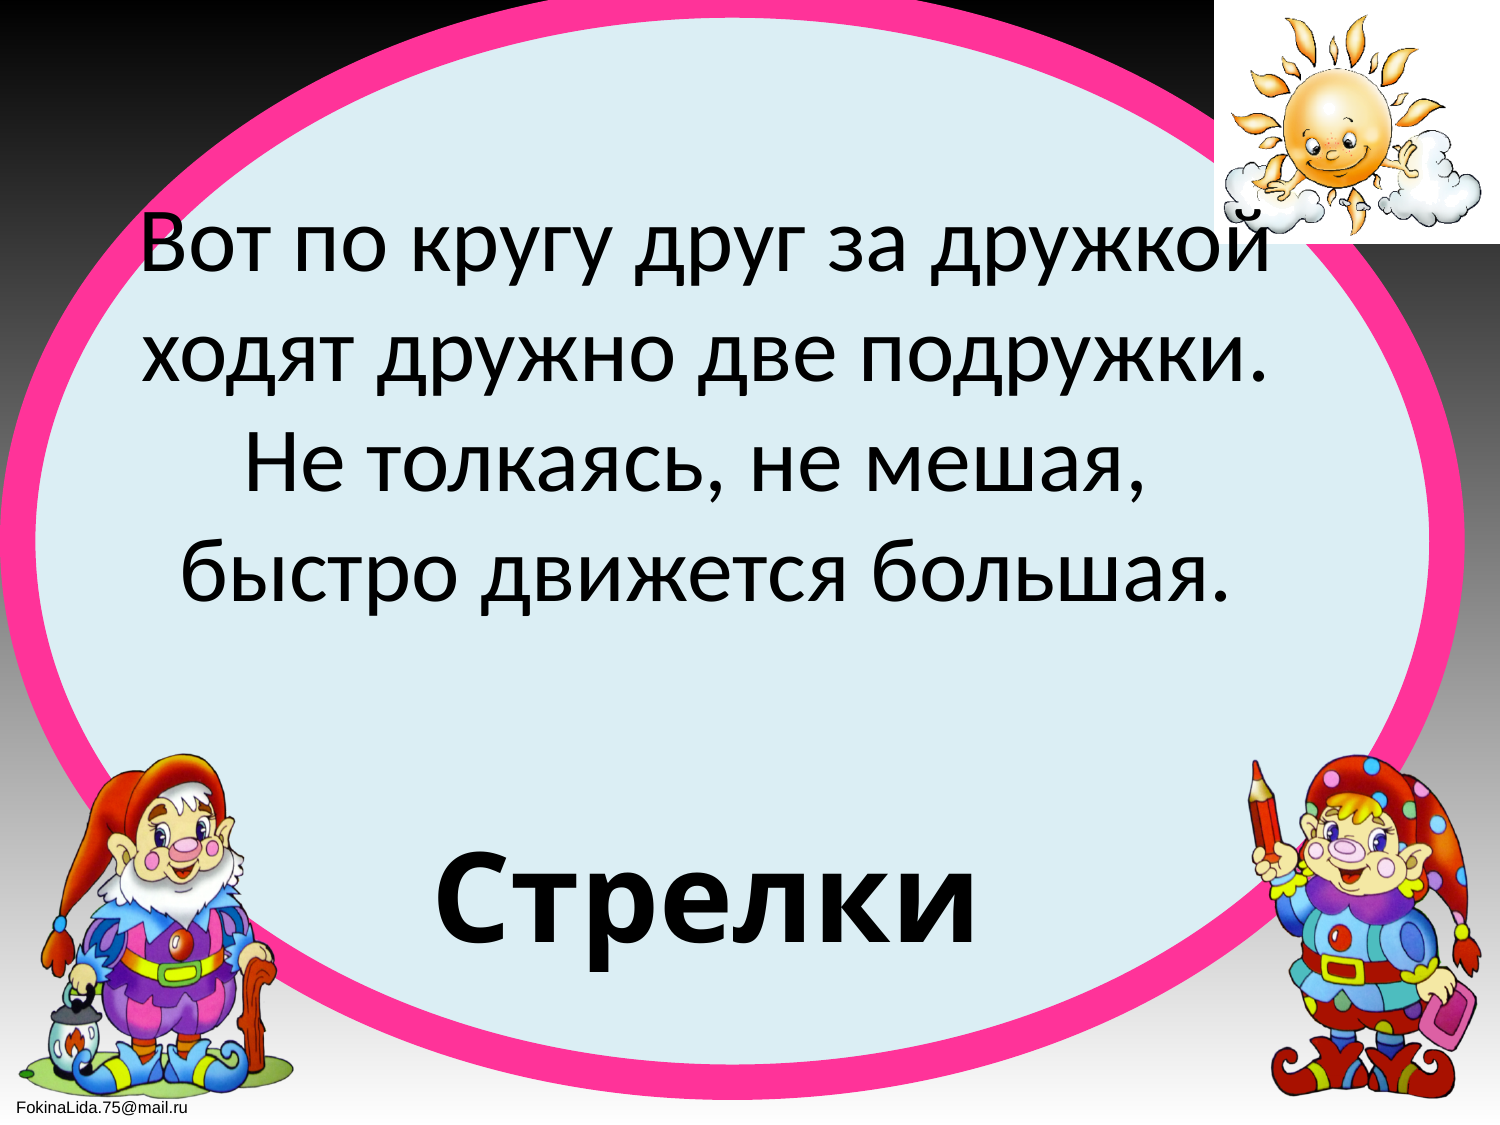

# Вот по кругу друг за дружкой ходят дружно две подружки. Не толкаясь, не мешая, быстро движется большая.
Стрелки